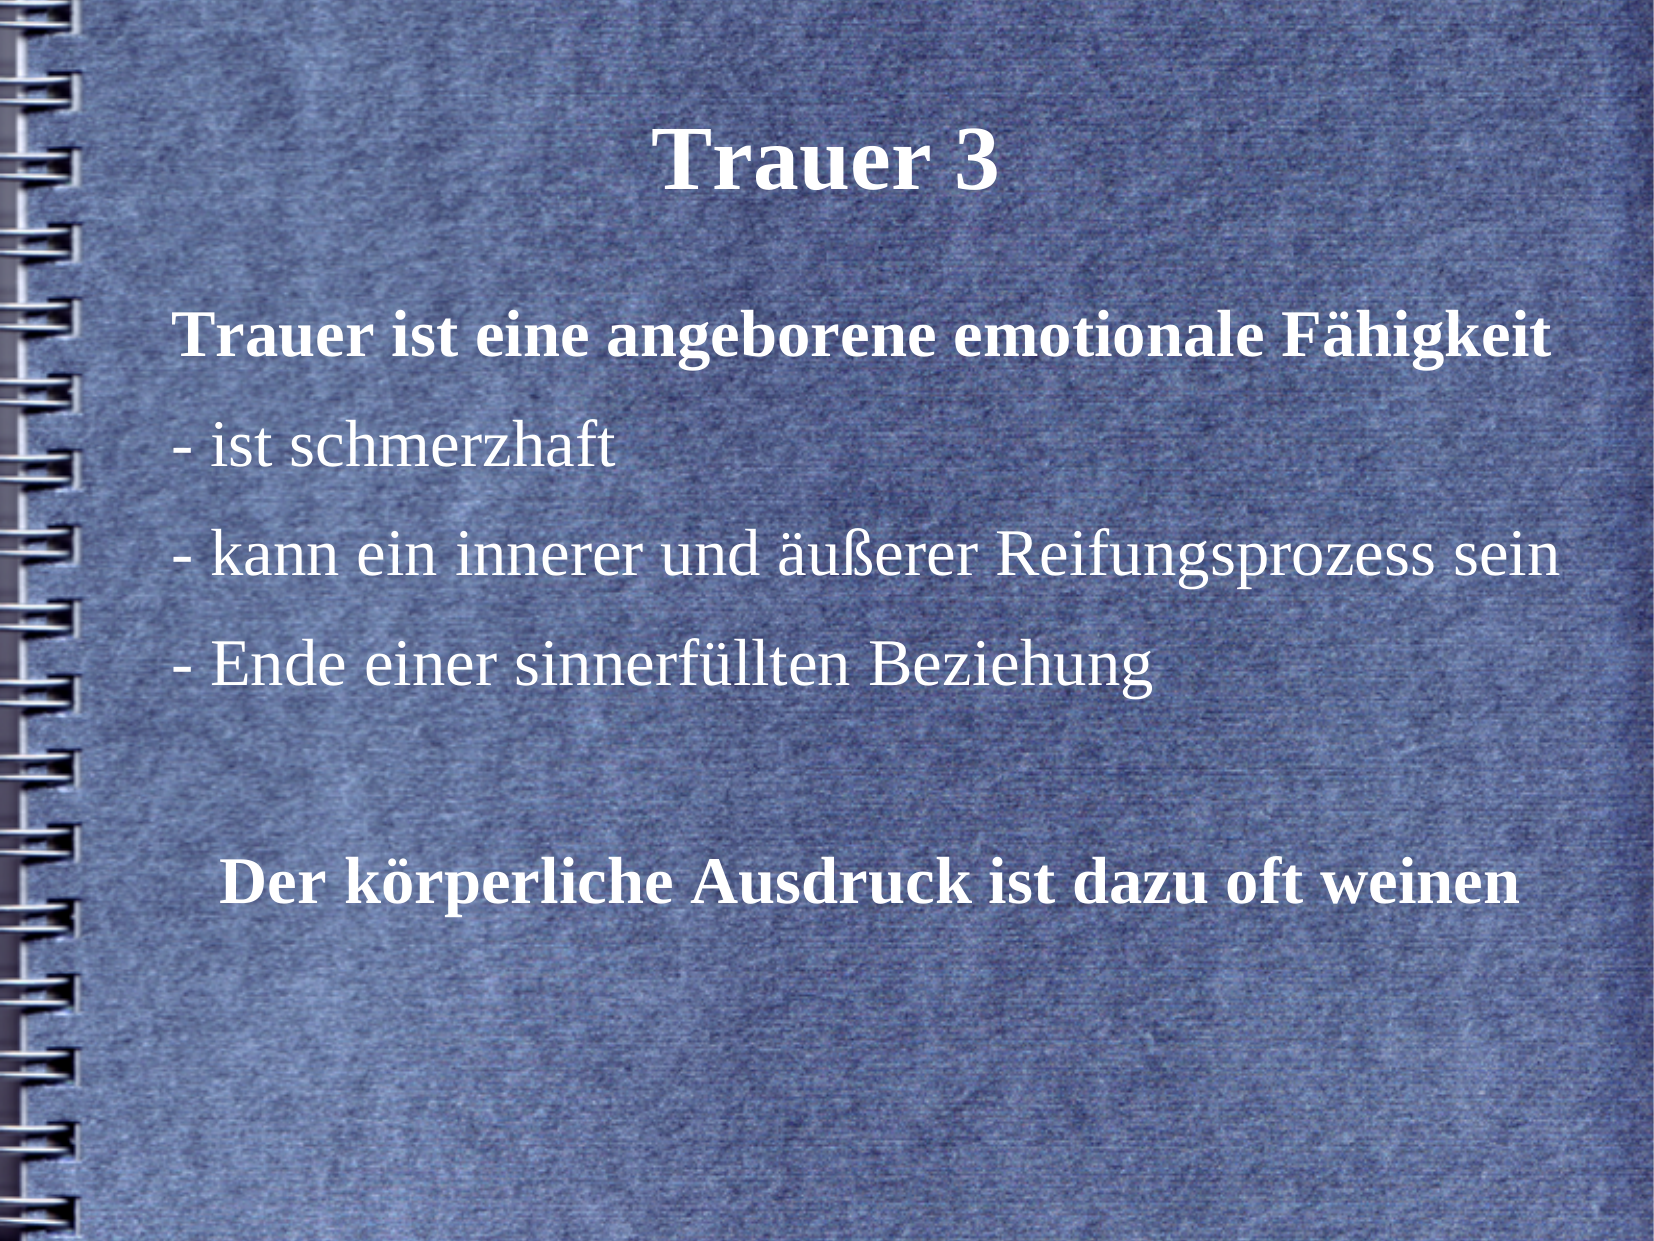

# Trauer 3
Trauer ist eine angeborene emotionale Fähigkeit
- ist schmerzhaft
- kann ein innerer und äußerer Reifungsprozess sein
- Ende einer sinnerfüllten Beziehung
Der körperliche Ausdruck ist dazu oft weinen